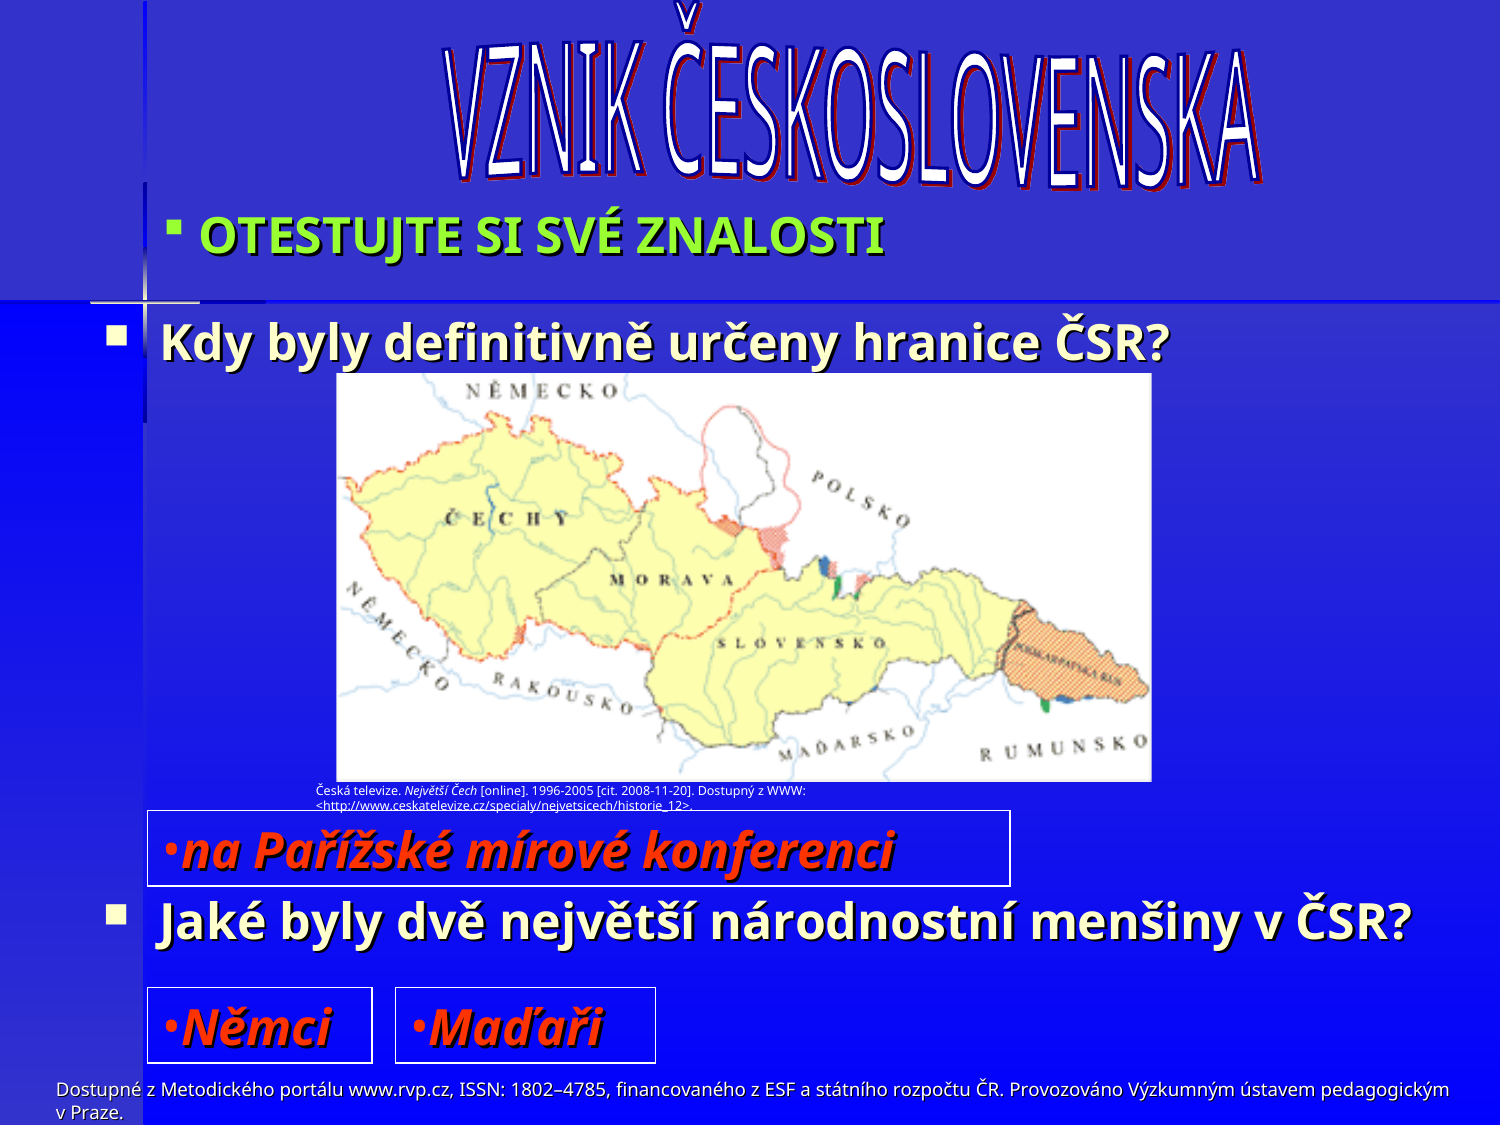

VZNIK ČESKOSLOVENSKA
 OTESTUJTE SI SVÉ ZNALOSTI
# Kdy byly definitivně určeny hranice ČSR?
Česká televize. Největší Čech [online]. 1996-2005 [cit. 2008-11-20]. Dostupný z WWW: <http://www.ceskatelevize.cz/specialy/nejvetsicech/historie_12>.
na Pařížské mírové konferenci
Jaké byly dvě největší národnostní menšiny v ČSR?
Němci
Maďaři
Dostupné z Metodického portálu www.rvp.cz, ISSN: 1802–4785, financovaného z ESF a státního rozpočtu ČR. Provozováno Výzkumným ústavem pedagogickým v Praze.